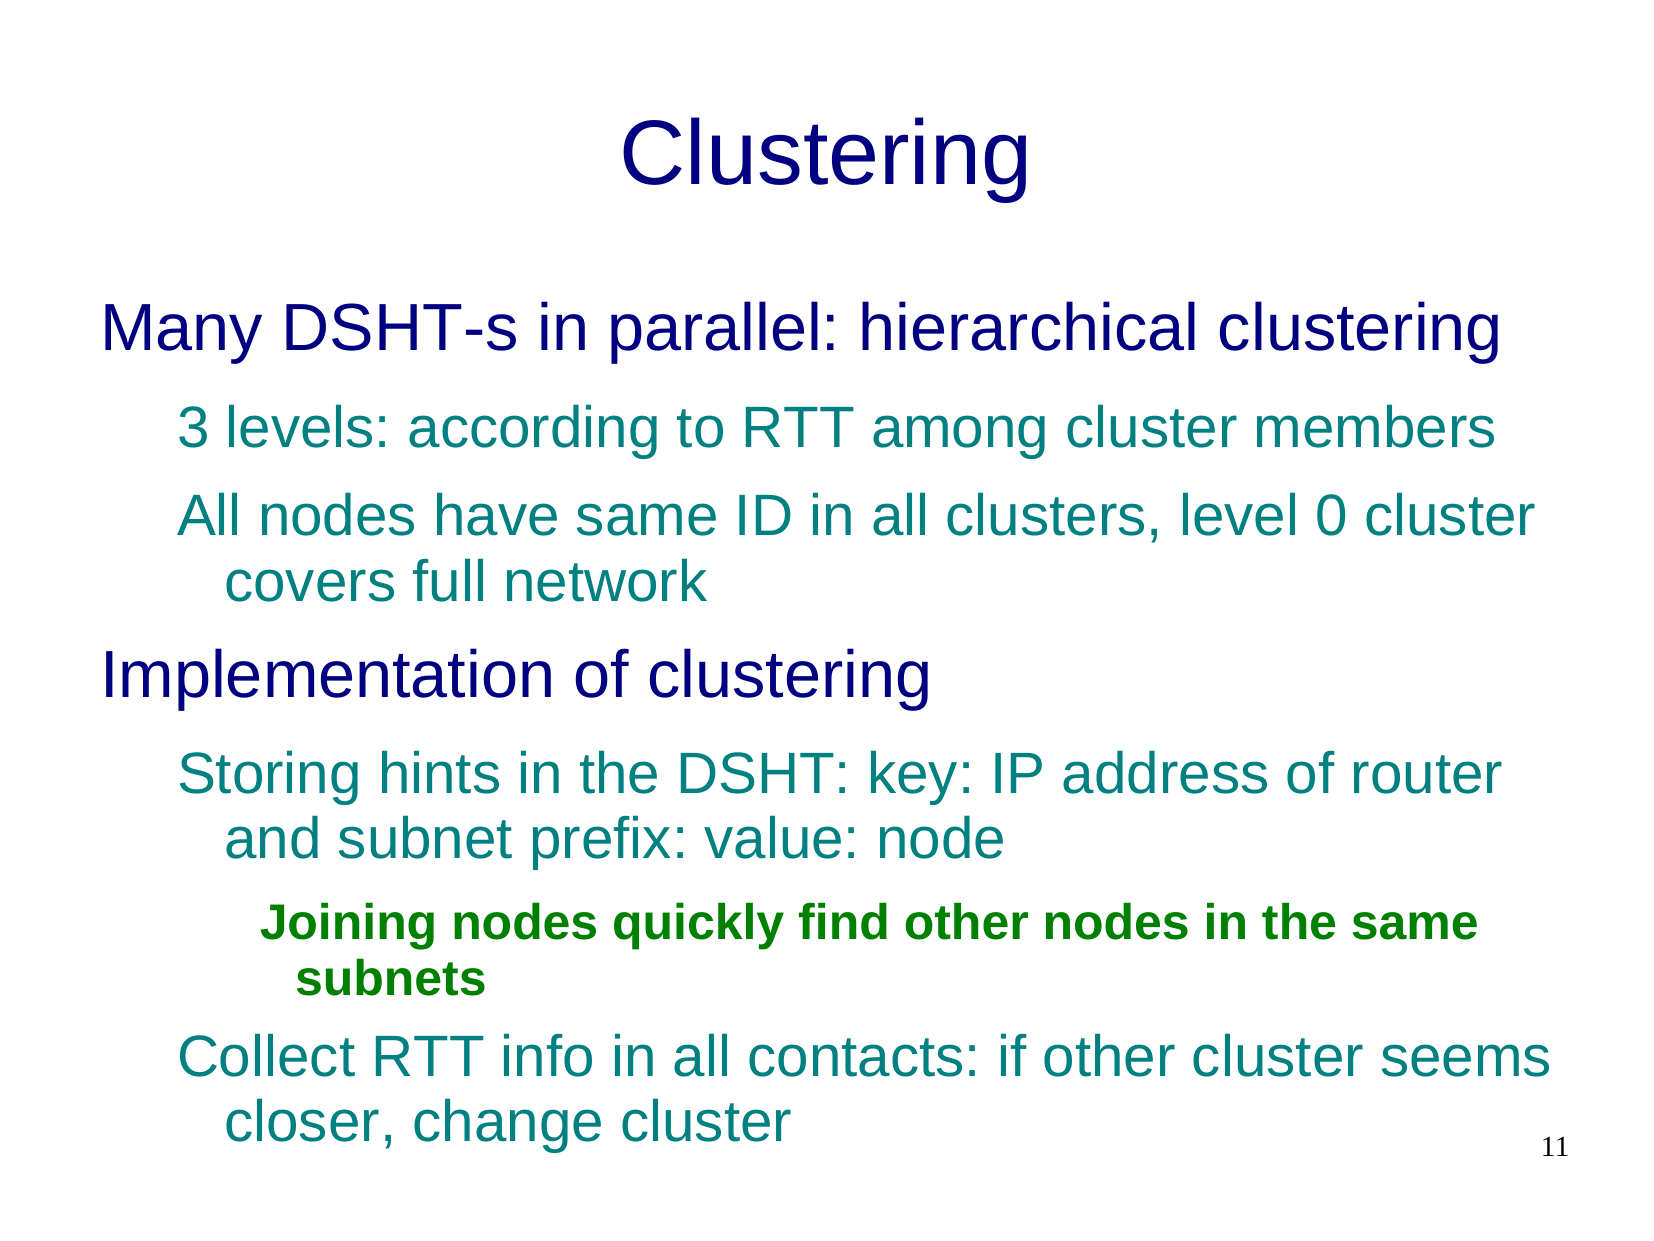

# Clustering
Many DSHT-s in parallel: hierarchical clustering
3 levels: according to RTT among cluster members
All nodes have same ID in all clusters, level 0 cluster covers full network
Implementation of clustering
Storing hints in the DSHT: key: IP address of router and subnet prefix: value: node
Joining nodes quickly find other nodes in the same subnets
Collect RTT info in all contacts: if other cluster seems closer, change cluster
11